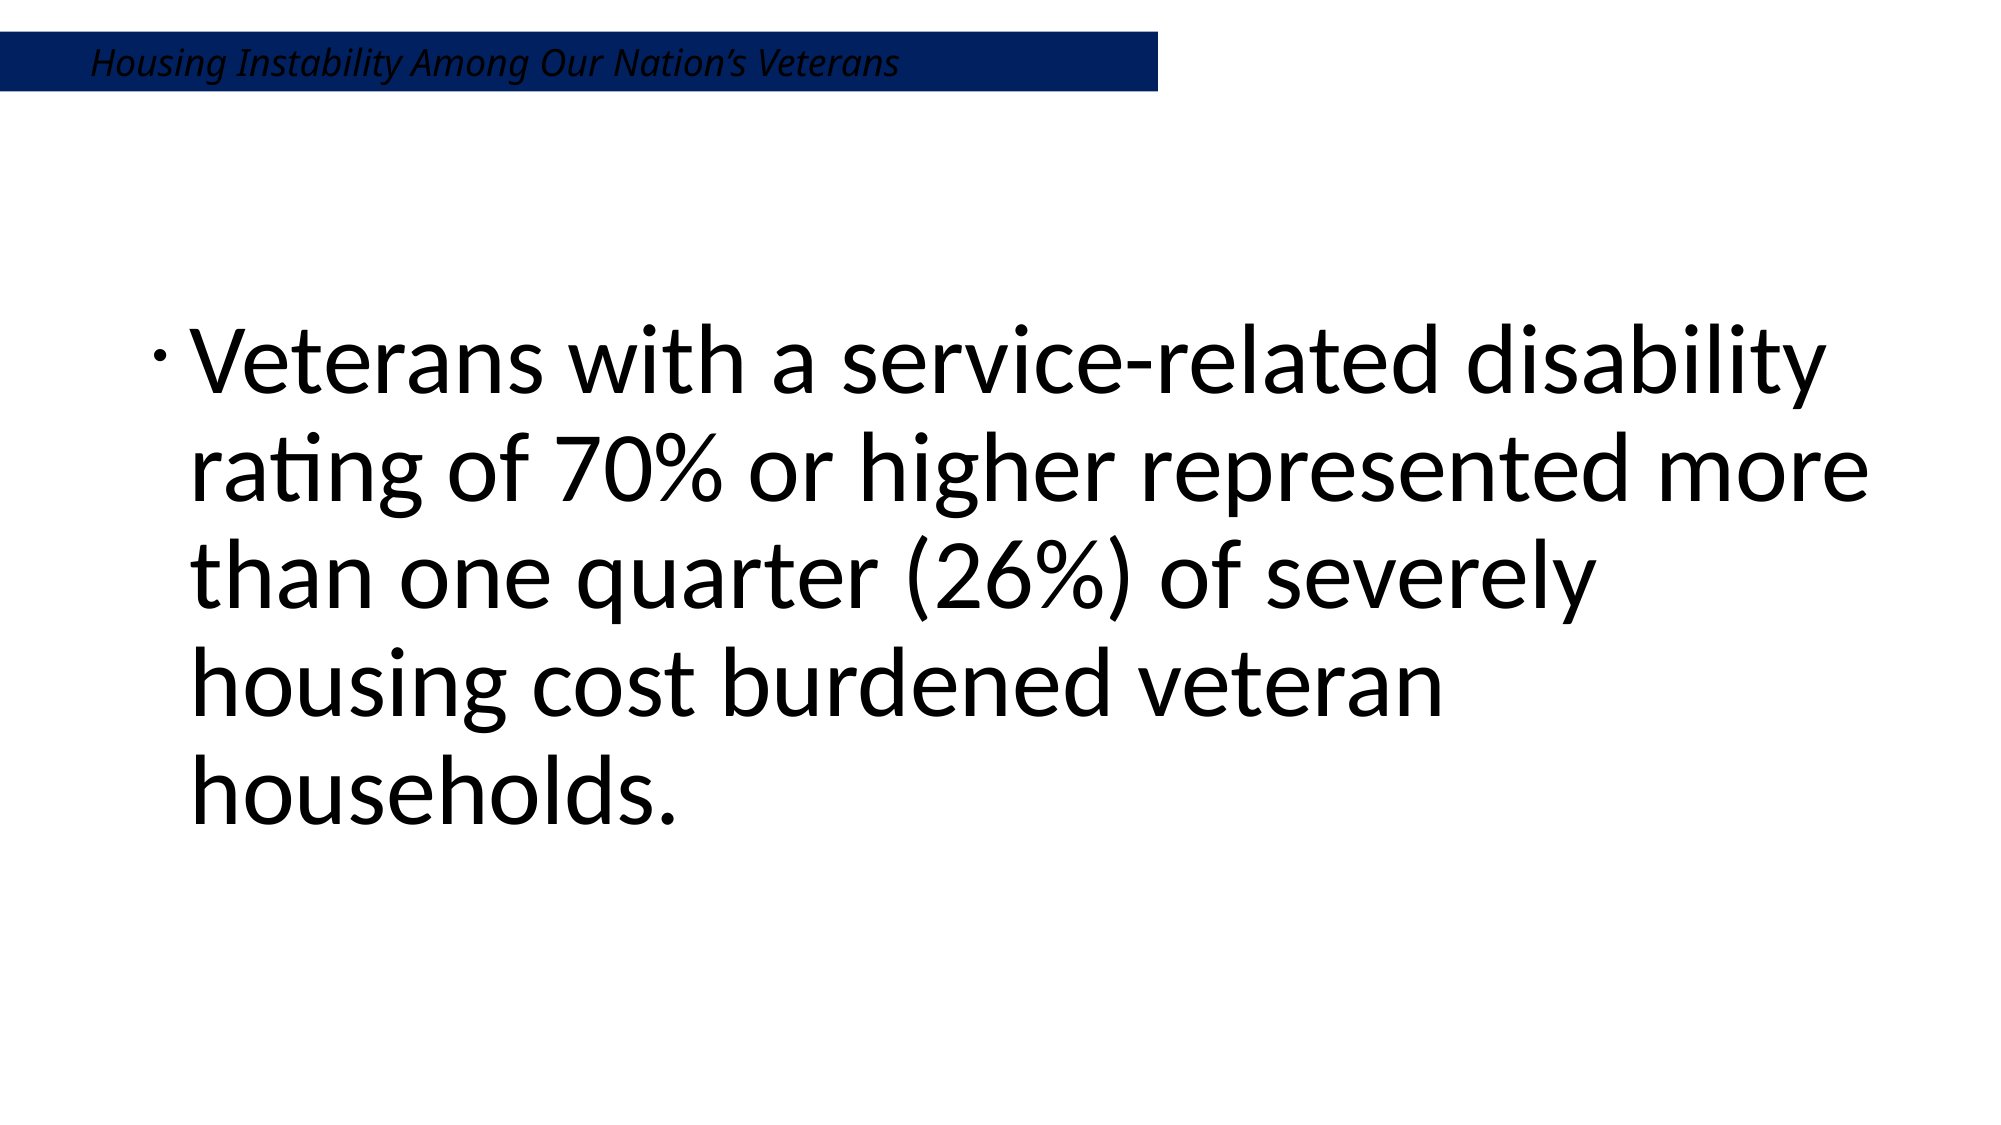

Housing Instability Among Our Nation’s Veterans
# Veterans with a service-related disability rating of 70% or higher represented more than one quarter (26%) of severely housing cost burdened veteran households.